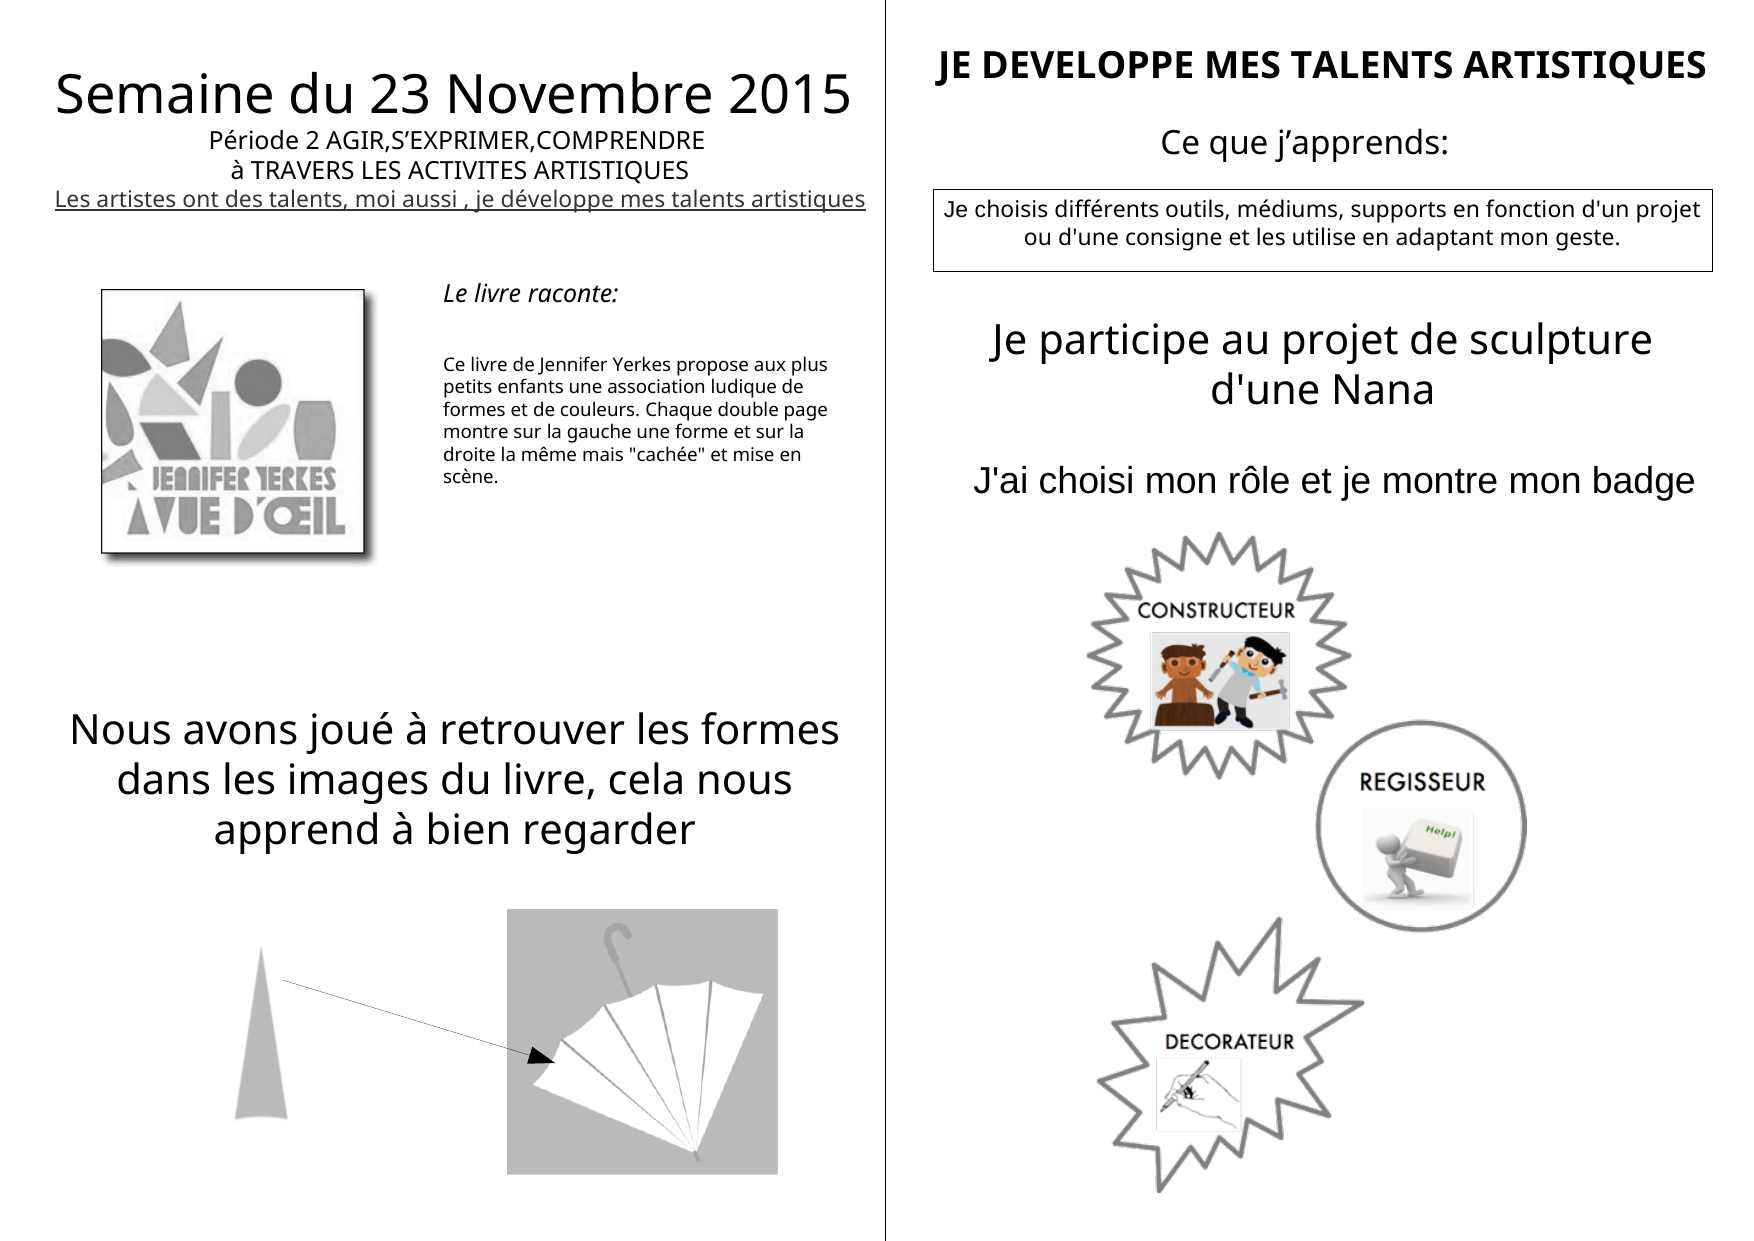

JE DEVELOPPE MES TALENTS ARTISTIQUES
Semaine du 23 Novembre 2015
Ce que j’apprends:
Période 2 AGIR,S’EXPRIMER,COMPRENDRE
à TRAVERS LES ACTIVITES ARTISTIQUES
Les artistes ont des talents, moi aussi , je développe mes talents artistiques
Je choisis différents outils, médiums, supports en fonction d'un projet ou d'une consigne et les utilise en adaptant mon geste.
Le livre raconte:
Ce livre de Jennifer Yerkes propose aux plus petits enfants une association ludique de formes et de couleurs. Chaque double page montre sur la gauche une forme et sur la droite la même mais "cachée" et mise en scène.
Je participe au projet de sculpture d'une Nana
J'ai choisi mon rôle et je montre mon badge
Nous avons joué à retrouver les formes dans les images du livre, cela nous apprend à bien regarder